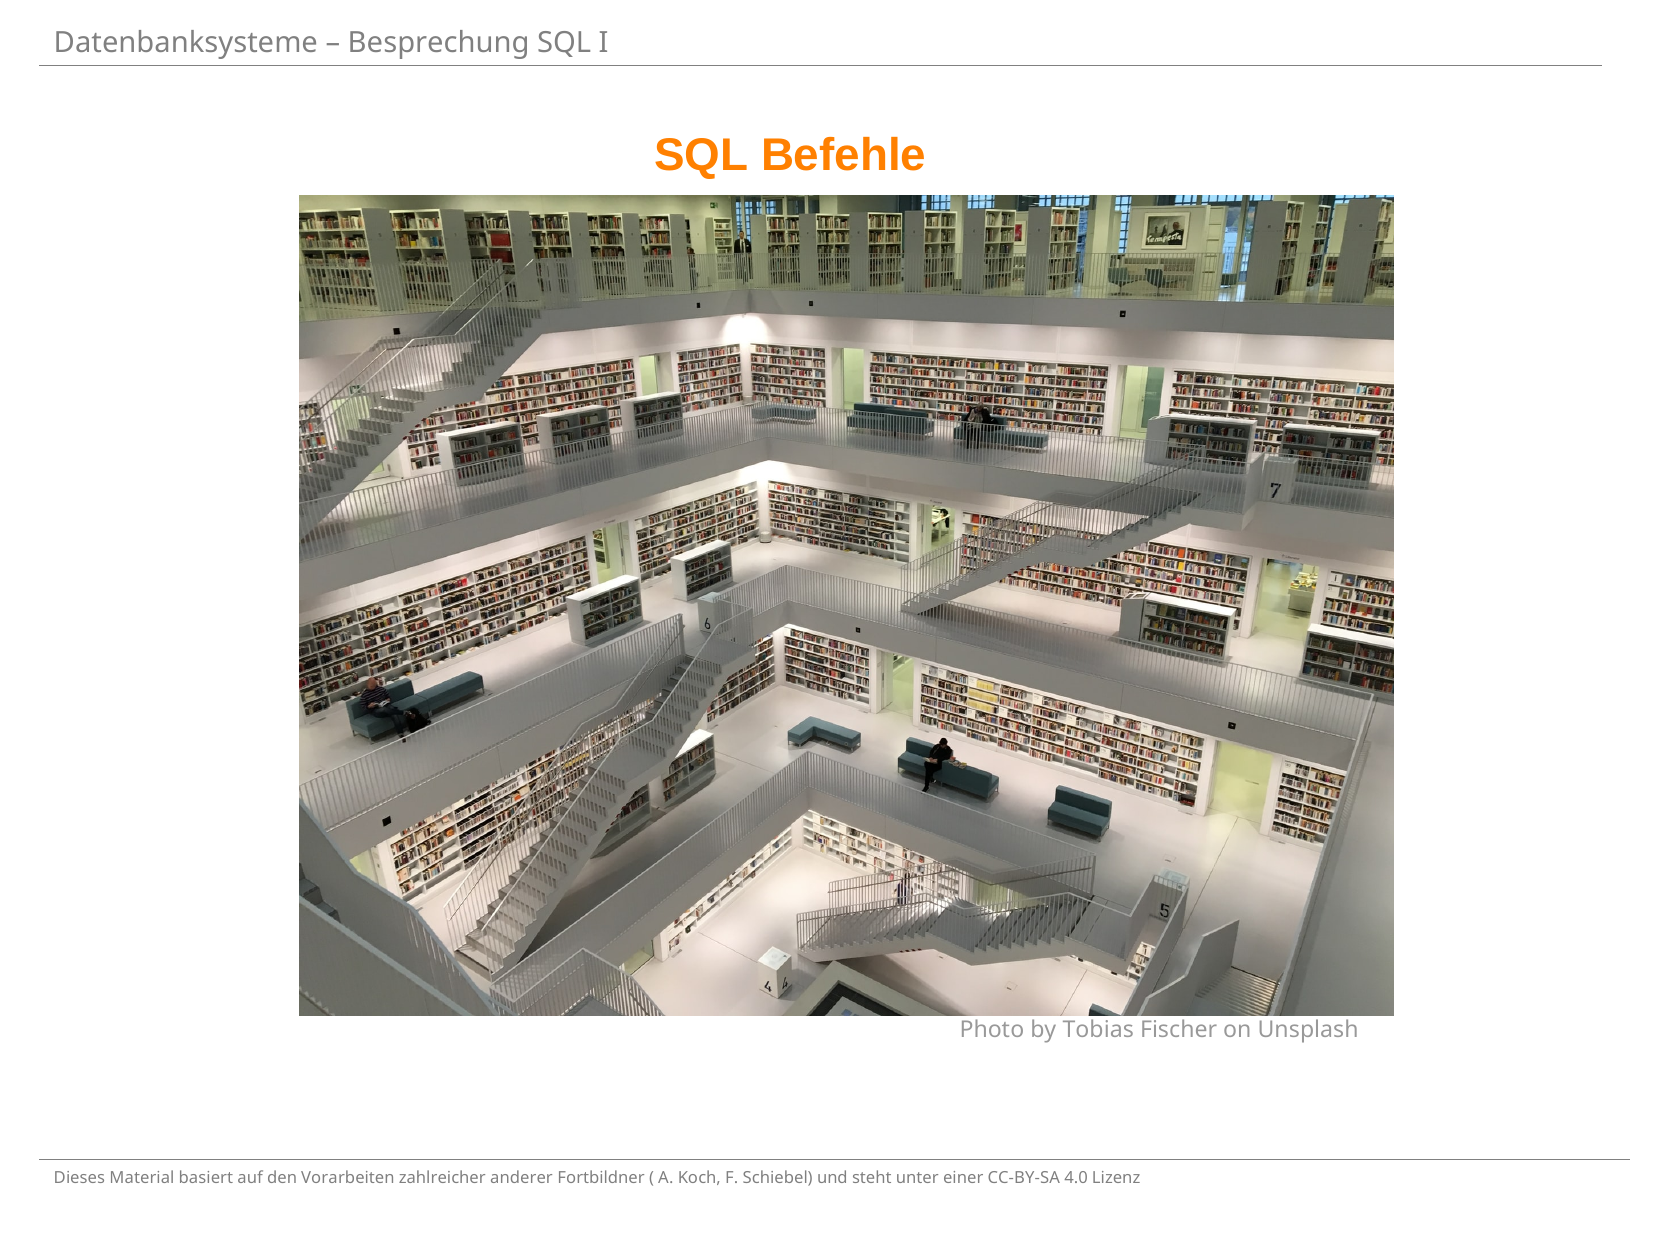

Datenbanksysteme – Besprechung SQL I
SQL Befehle
Photo by Tobias Fischer on Unsplash